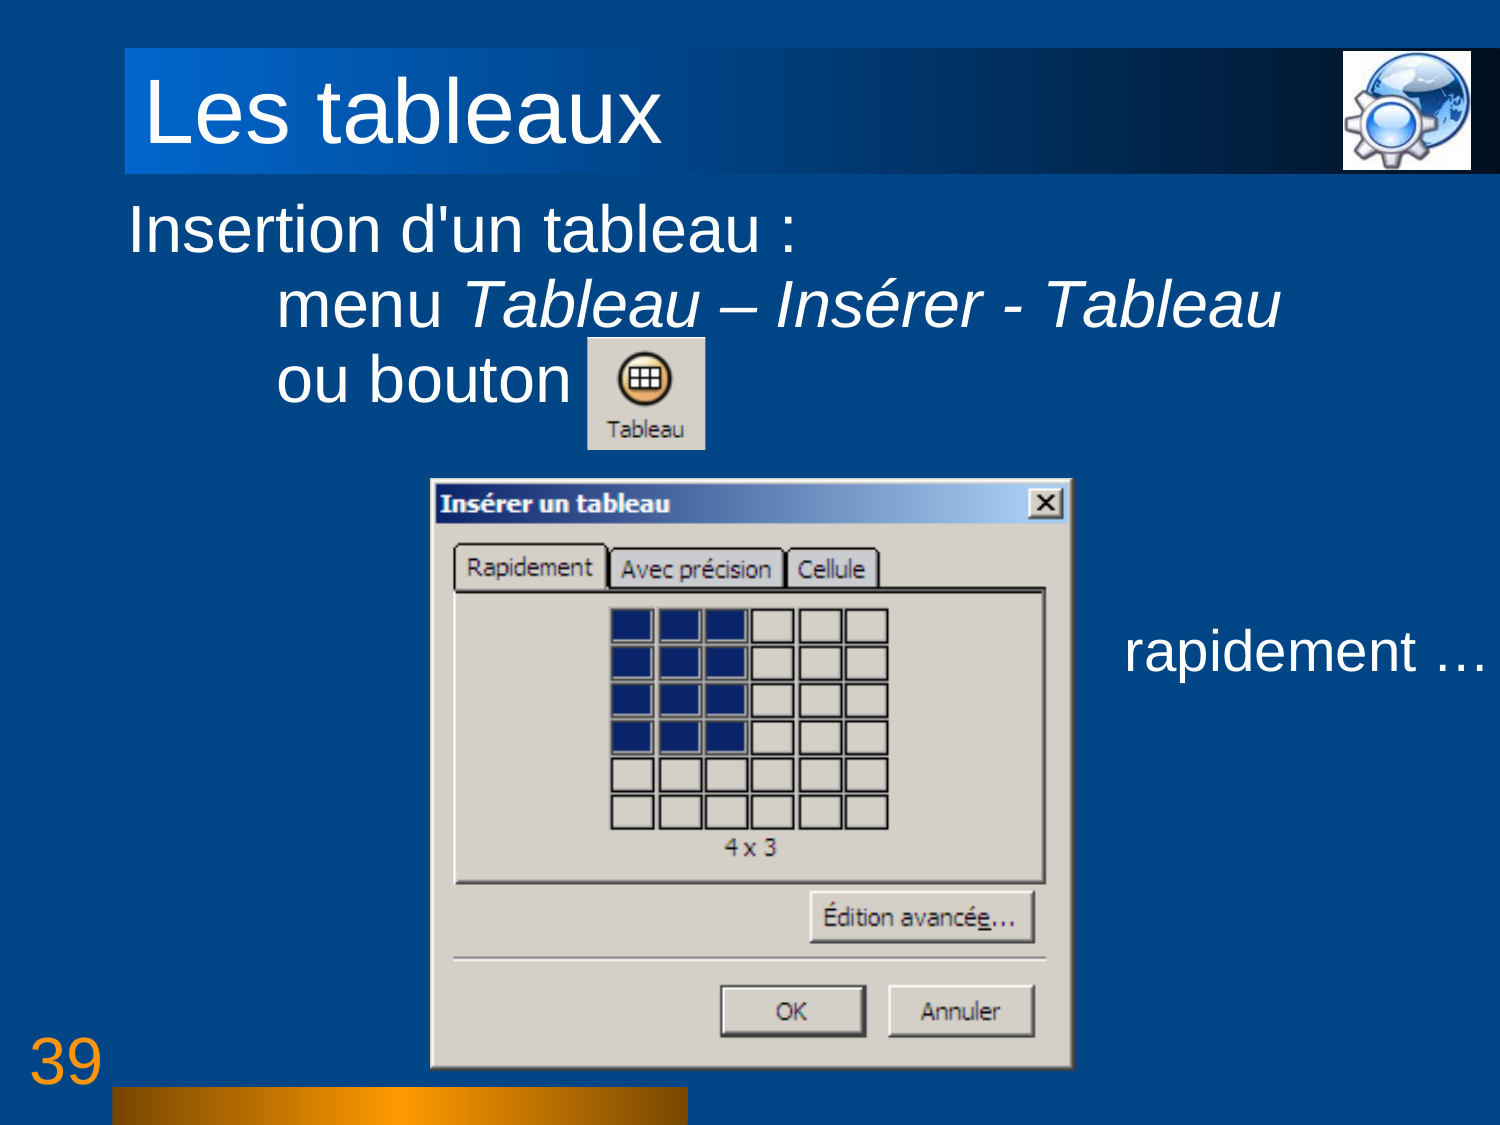

# Les tableaux
Insertion d'un tableau :
	menu Tableau – Insérer - Tableau
	ou bouton
rapidement …